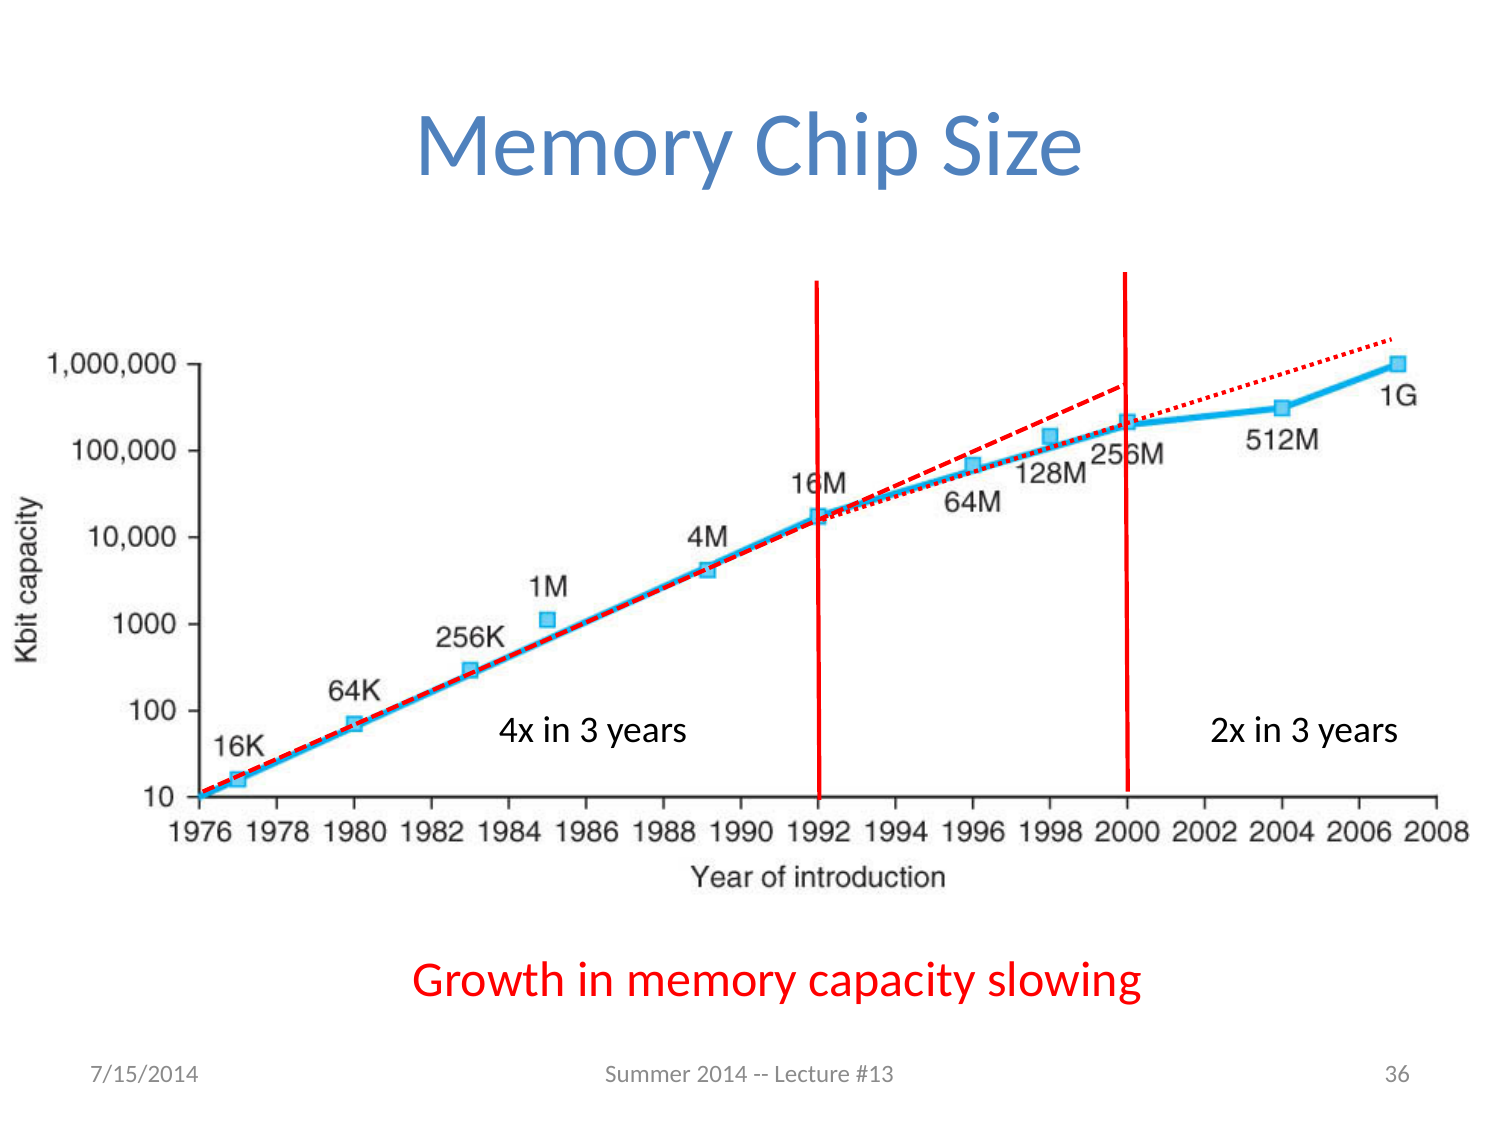

# Memory Chip Size
4x in 3 years
2x in 3 years
Growth in memory capacity slowing
7/15/2014
Summer 2014 -- Lecture #13